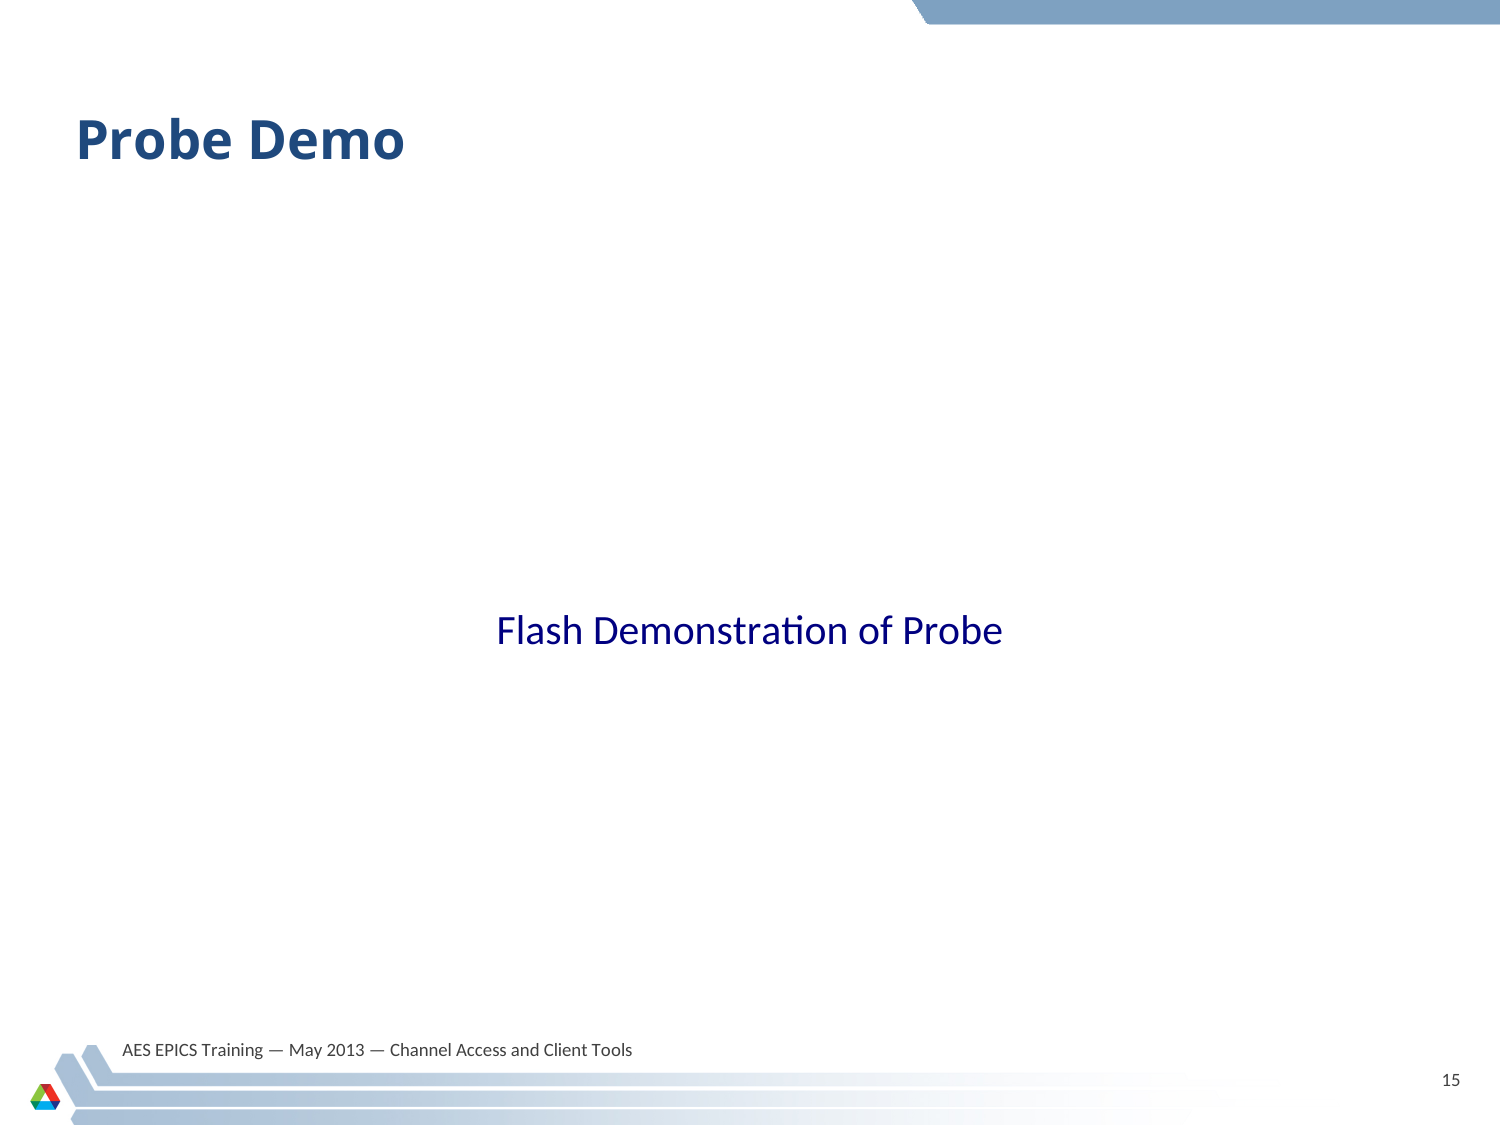

# Probe Demo
Flash Demonstration of Probe
AES EPICS Training — May 2013 — Channel Access and Client Tools
15